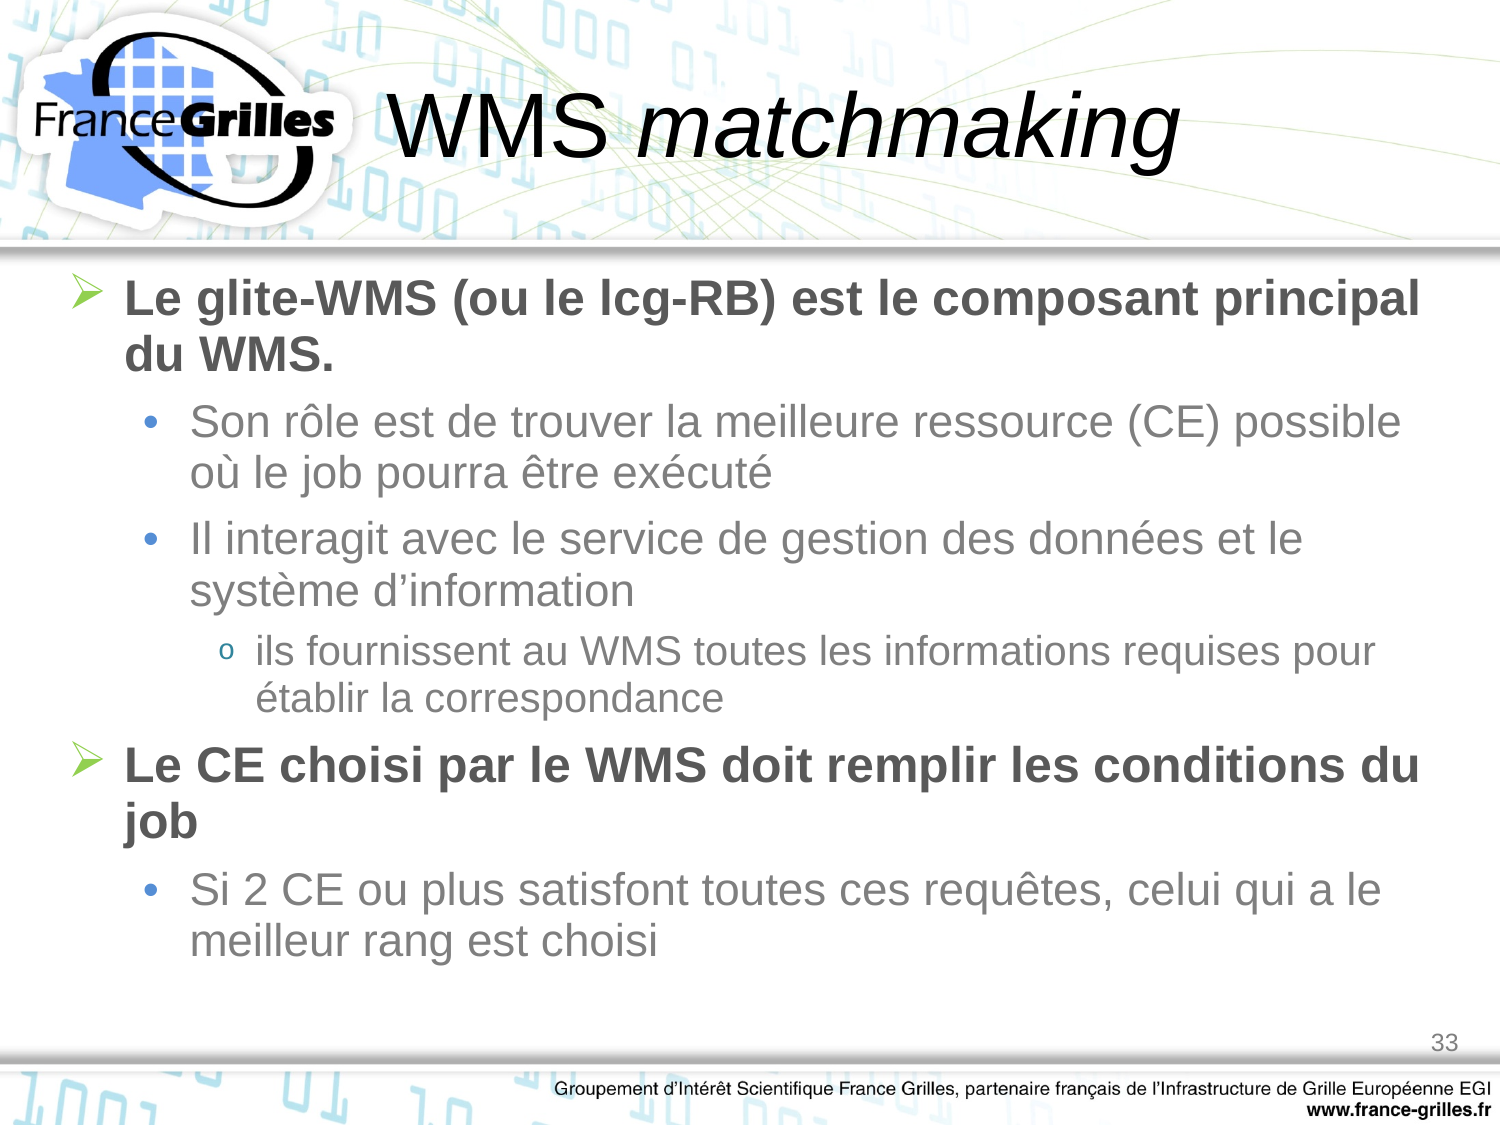

# WMS matchmaking
Le glite-WMS (ou le lcg-RB) est le composant principal du WMS.
Son rôle est de trouver la meilleure ressource (CE) possible où le job pourra être exécuté
Il interagit avec le service de gestion des données et le système d’information
ils fournissent au WMS toutes les informations requises pour établir la correspondance
Le CE choisi par le WMS doit remplir les conditions du job
Si 2 CE ou plus satisfont toutes ces requêtes, celui qui a le meilleur rang est choisi
33